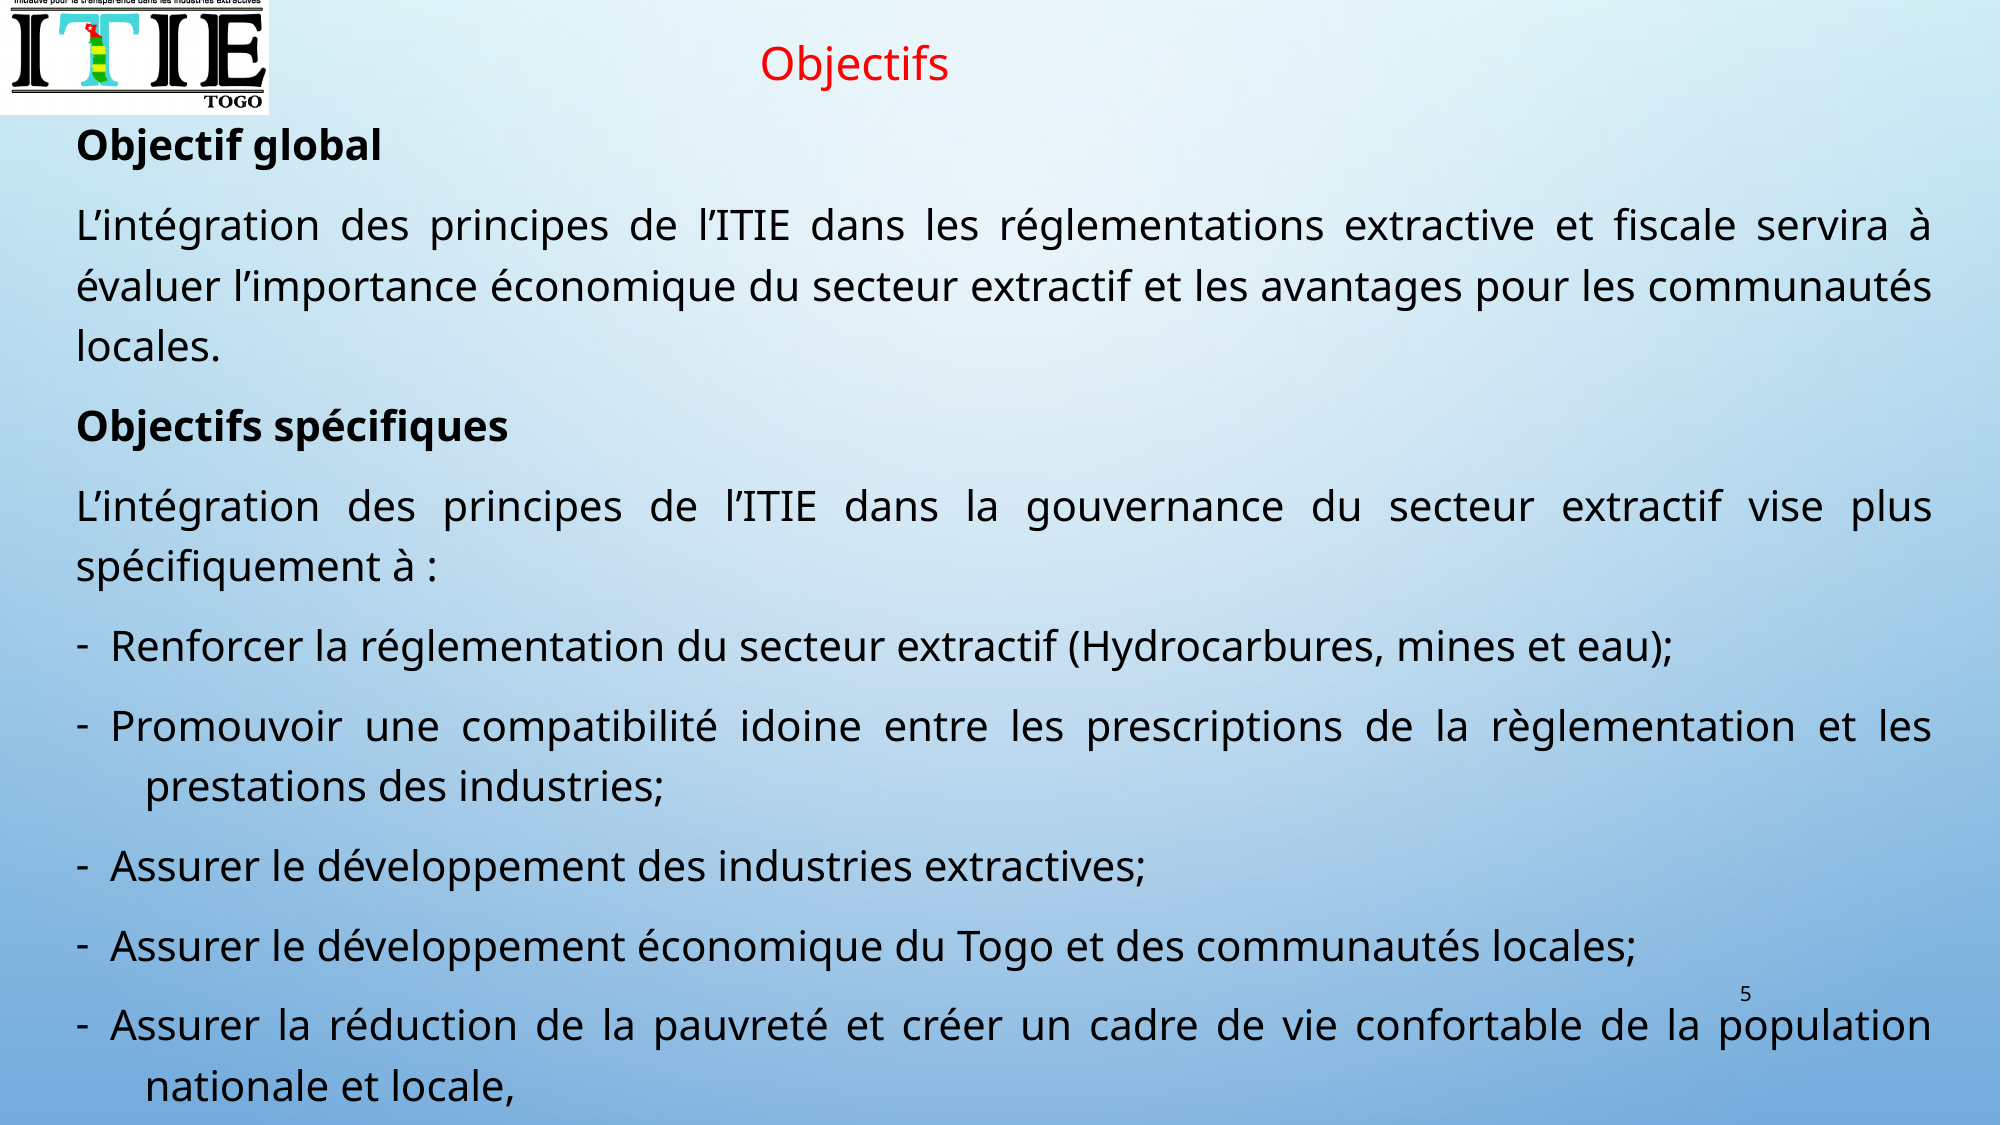

# Objectifs
Objectif global
L’intégration des principes de l’ITIE dans les réglementations extractive et fiscale servira à évaluer l’importance économique du secteur extractif et les avantages pour les communautés locales.
Objectifs spécifiques
L’intégration des principes de l’ITIE dans la gouvernance du secteur extractif vise plus spécifiquement à :
Renforcer la réglementation du secteur extractif (Hydrocarbures, mines et eau);
Promouvoir une compatibilité idoine entre les prescriptions de la règlementation et les prestations des industries;
Assurer le développement des industries extractives;
Assurer le développement économique du Togo et des communautés locales;
Assurer la réduction de la pauvreté et créer un cadre de vie confortable de la population nationale et locale,